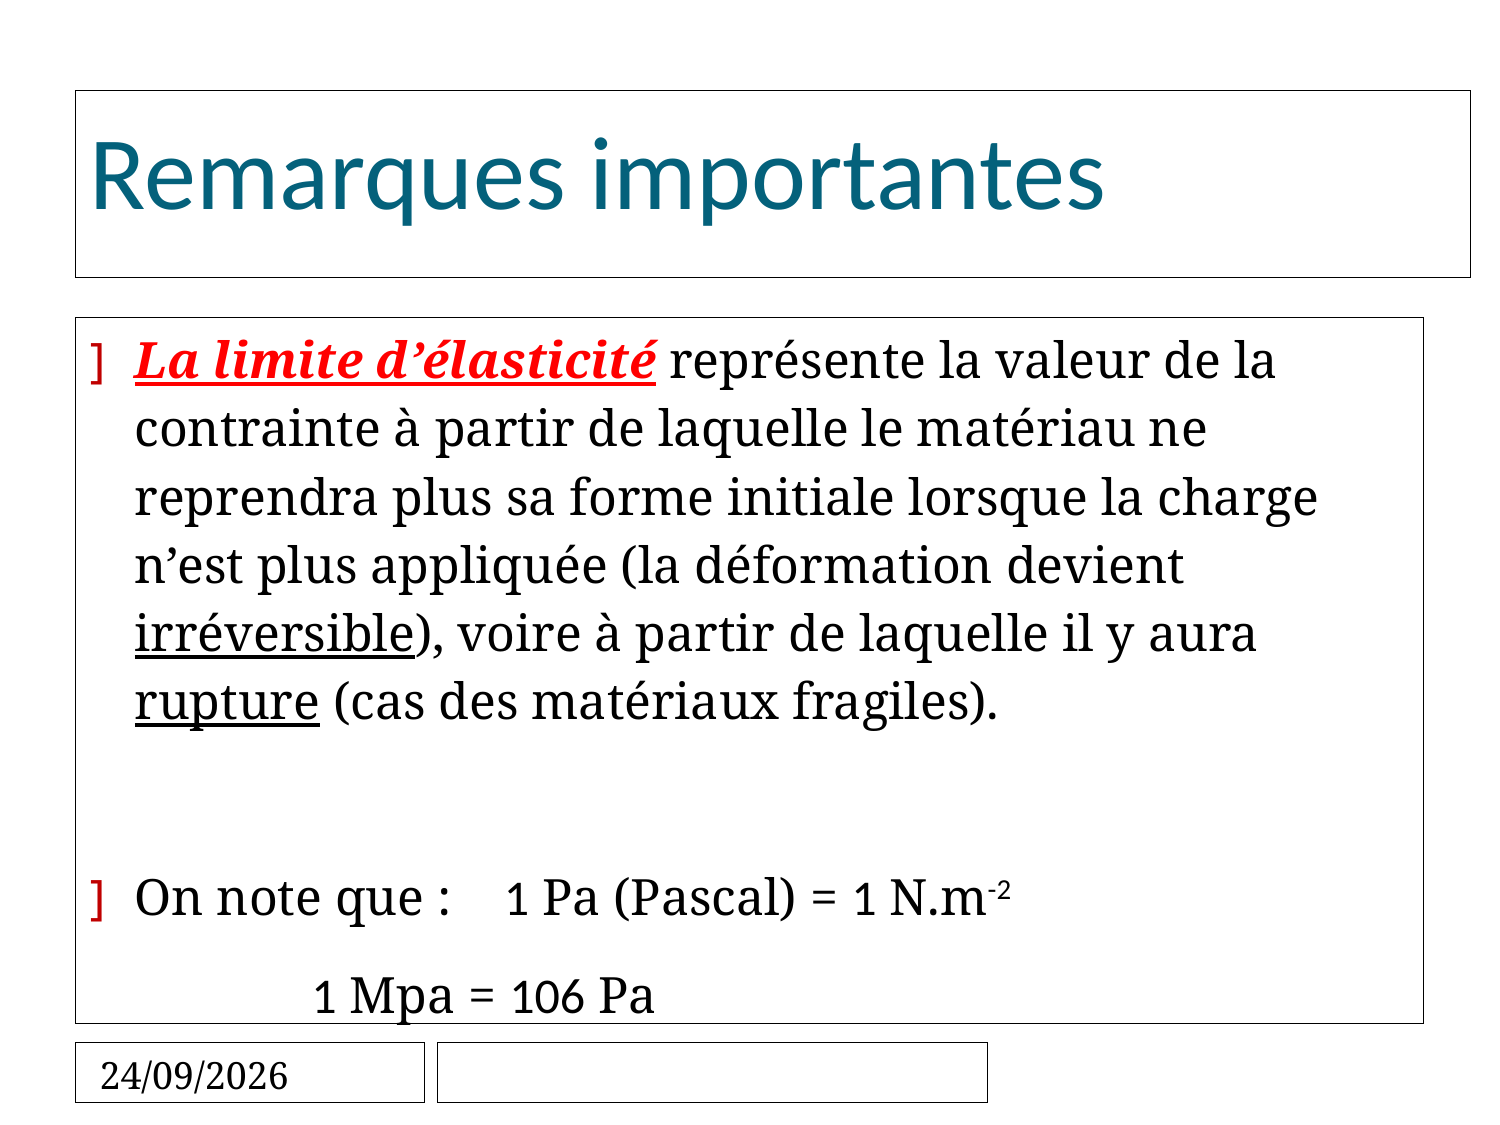

# Remarques importantes
La limite d’élasticité représente la valeur de la contrainte à partir de laquelle le matériau ne reprendra plus sa forme initiale lorsque la charge n’est plus appliquée (la déformation devient irréversible), voire à partir de laquelle il y aura rupture (cas des matériaux fragiles).
On note que :	1 Pa (Pascal) = 1 N.m-2
			1 Mpa = 106 Pa